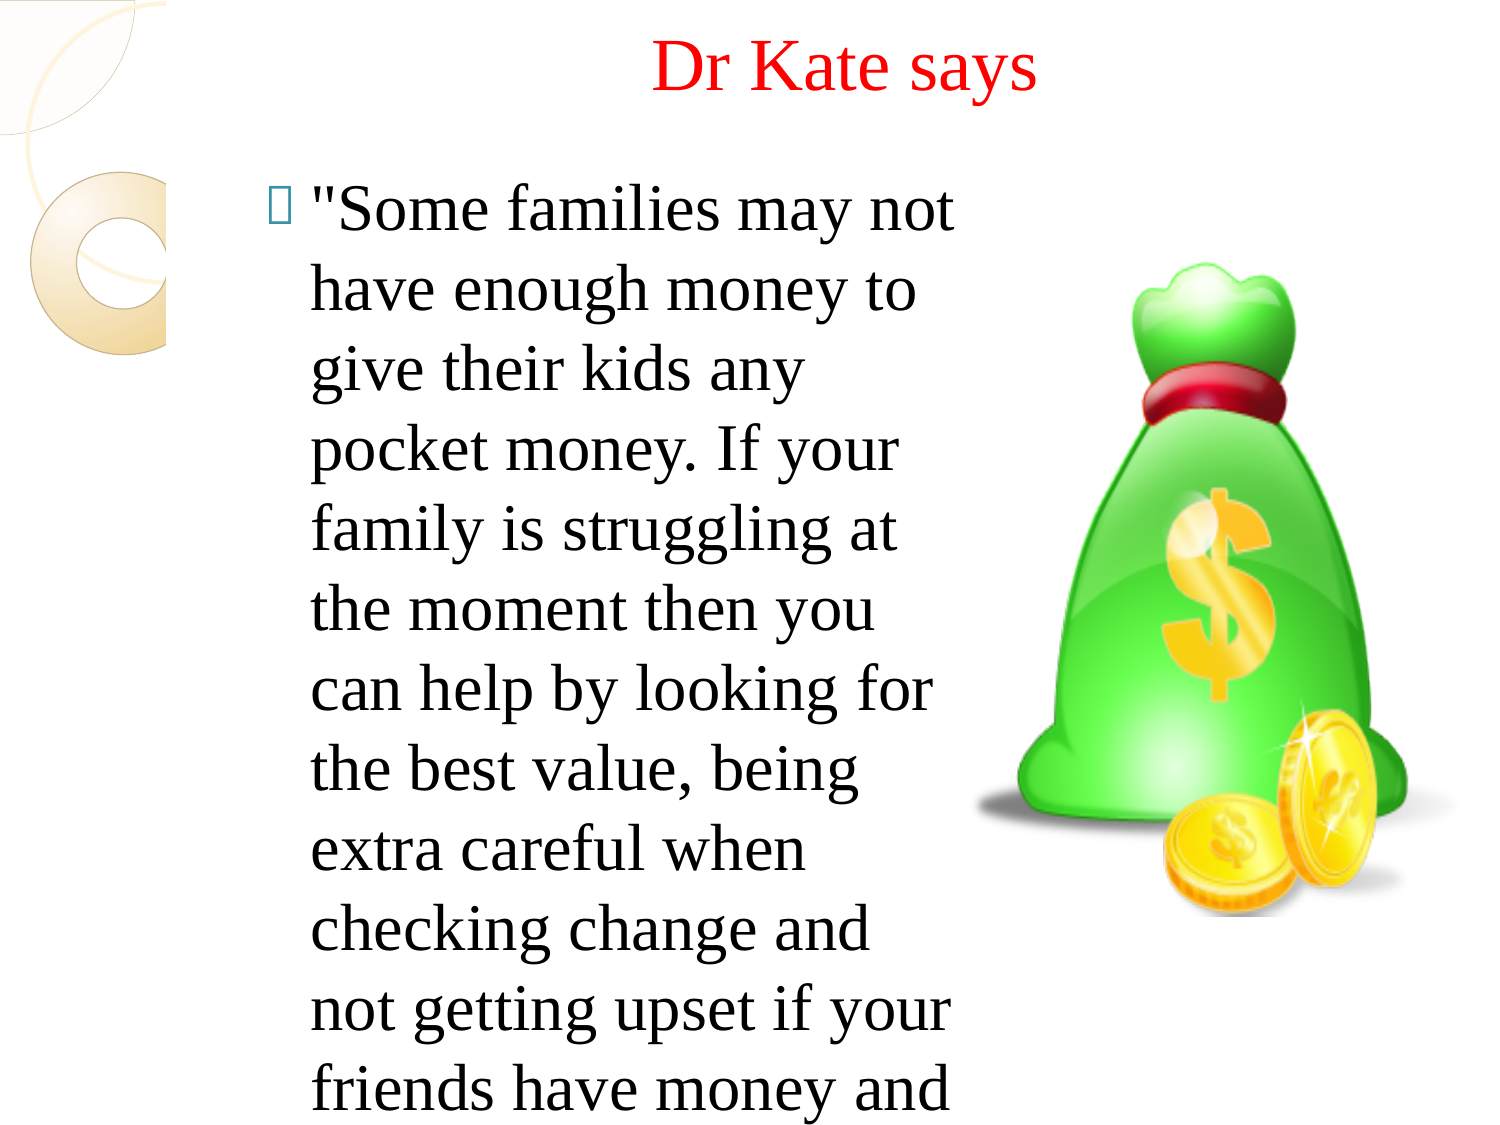

# Dr Kate says
"Some families may not have enough money to give their kids any pocket money. If your family is struggling at the moment then you can help by looking for the best value, being extra careful when checking change and not getting upset if your friends have money and you don't.
Money is great to buy things with but it can't buy the most important things in life."